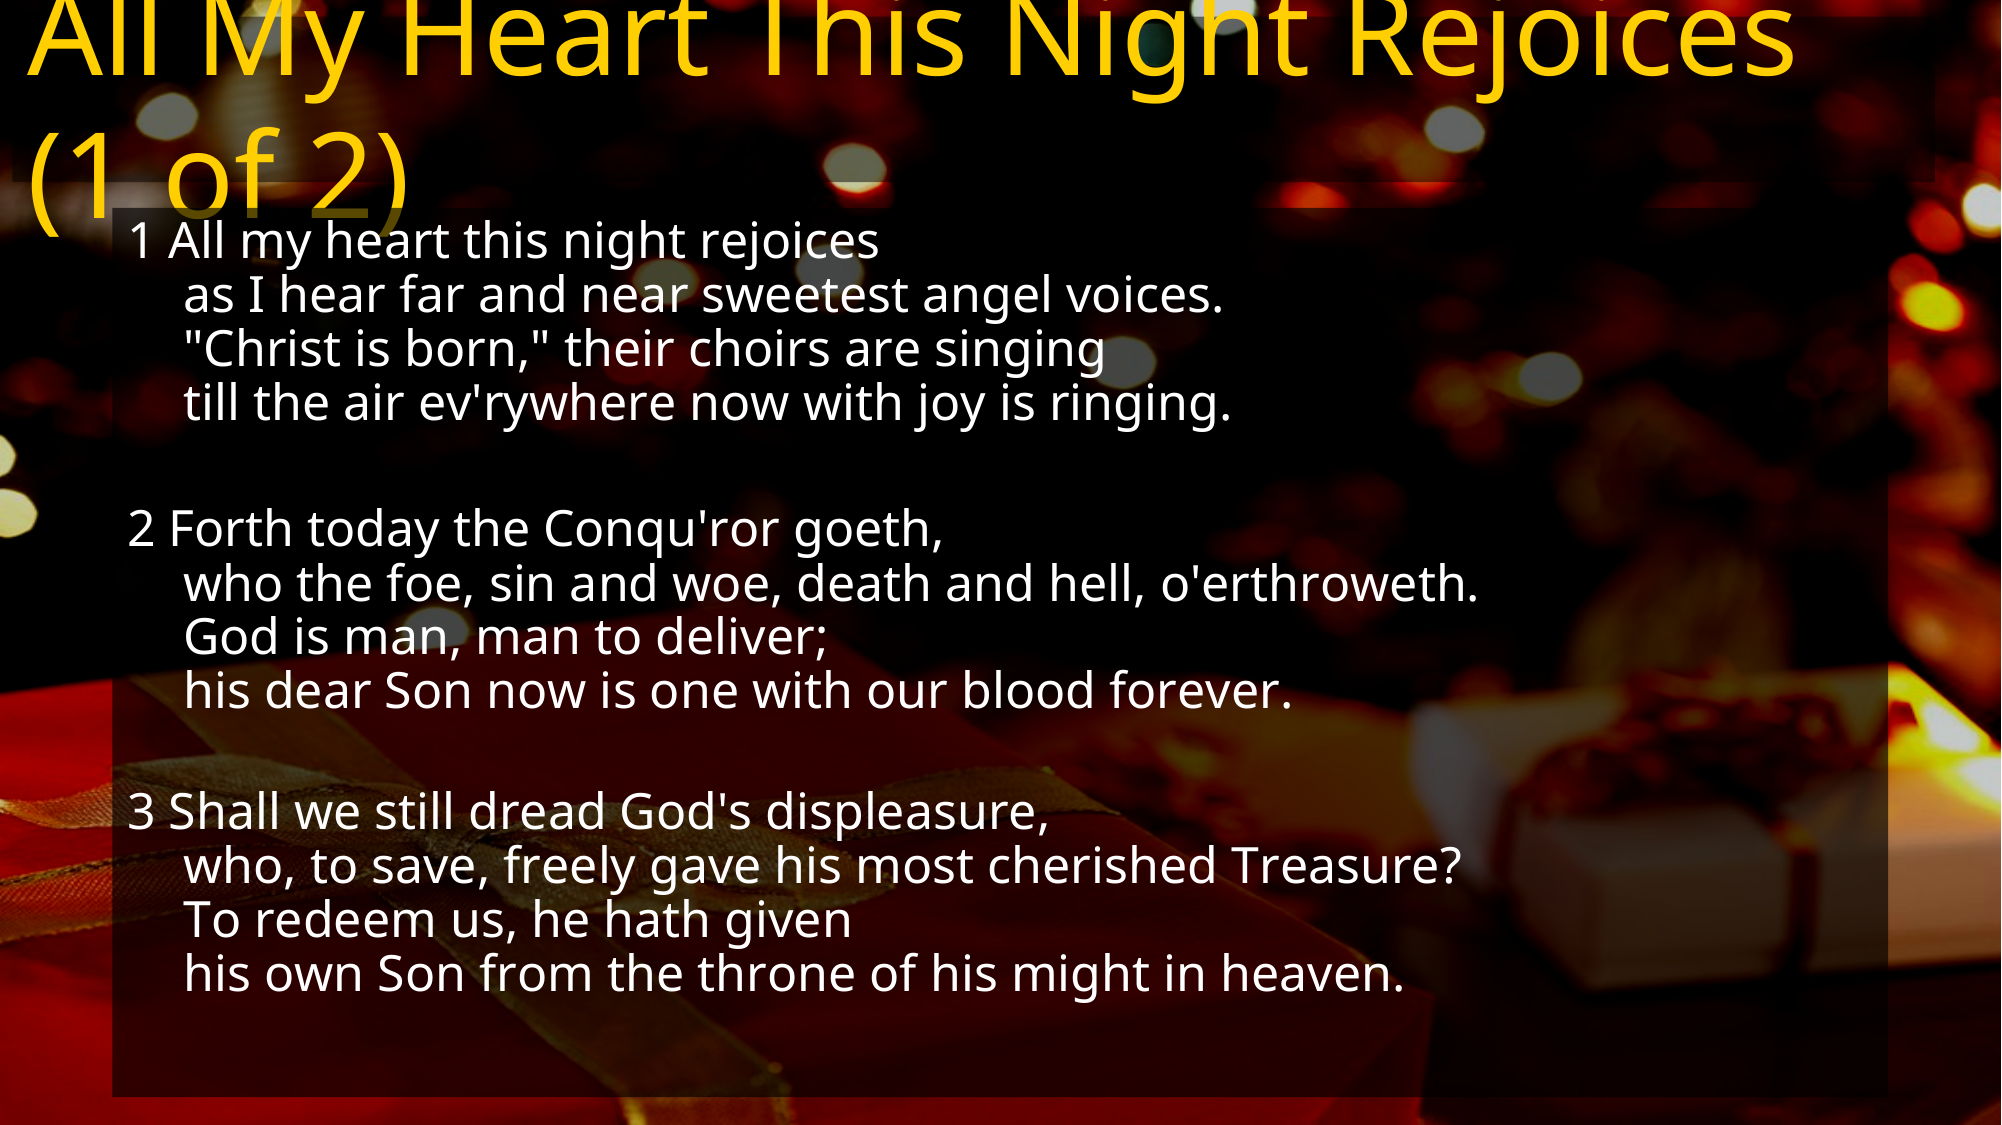

# All My Heart This Night Rejoices 	(1 of 2)
1 All my heart this night rejoices
as I hear far and near sweetest angel voices.
"Christ is born," their choirs are singing
till the air ev'rywhere now with joy is ringing.
2 Forth today the Conqu'ror goeth,
who the foe, sin and woe, death and hell, o'erthroweth.
God is man, man to deliver;
his dear Son now is one with our blood forever.
3 Shall we still dread God's displeasure,
who, to save, freely gave his most cherished Treasure?
To redeem us, he hath given
his own Son from the throne of his might in heaven.